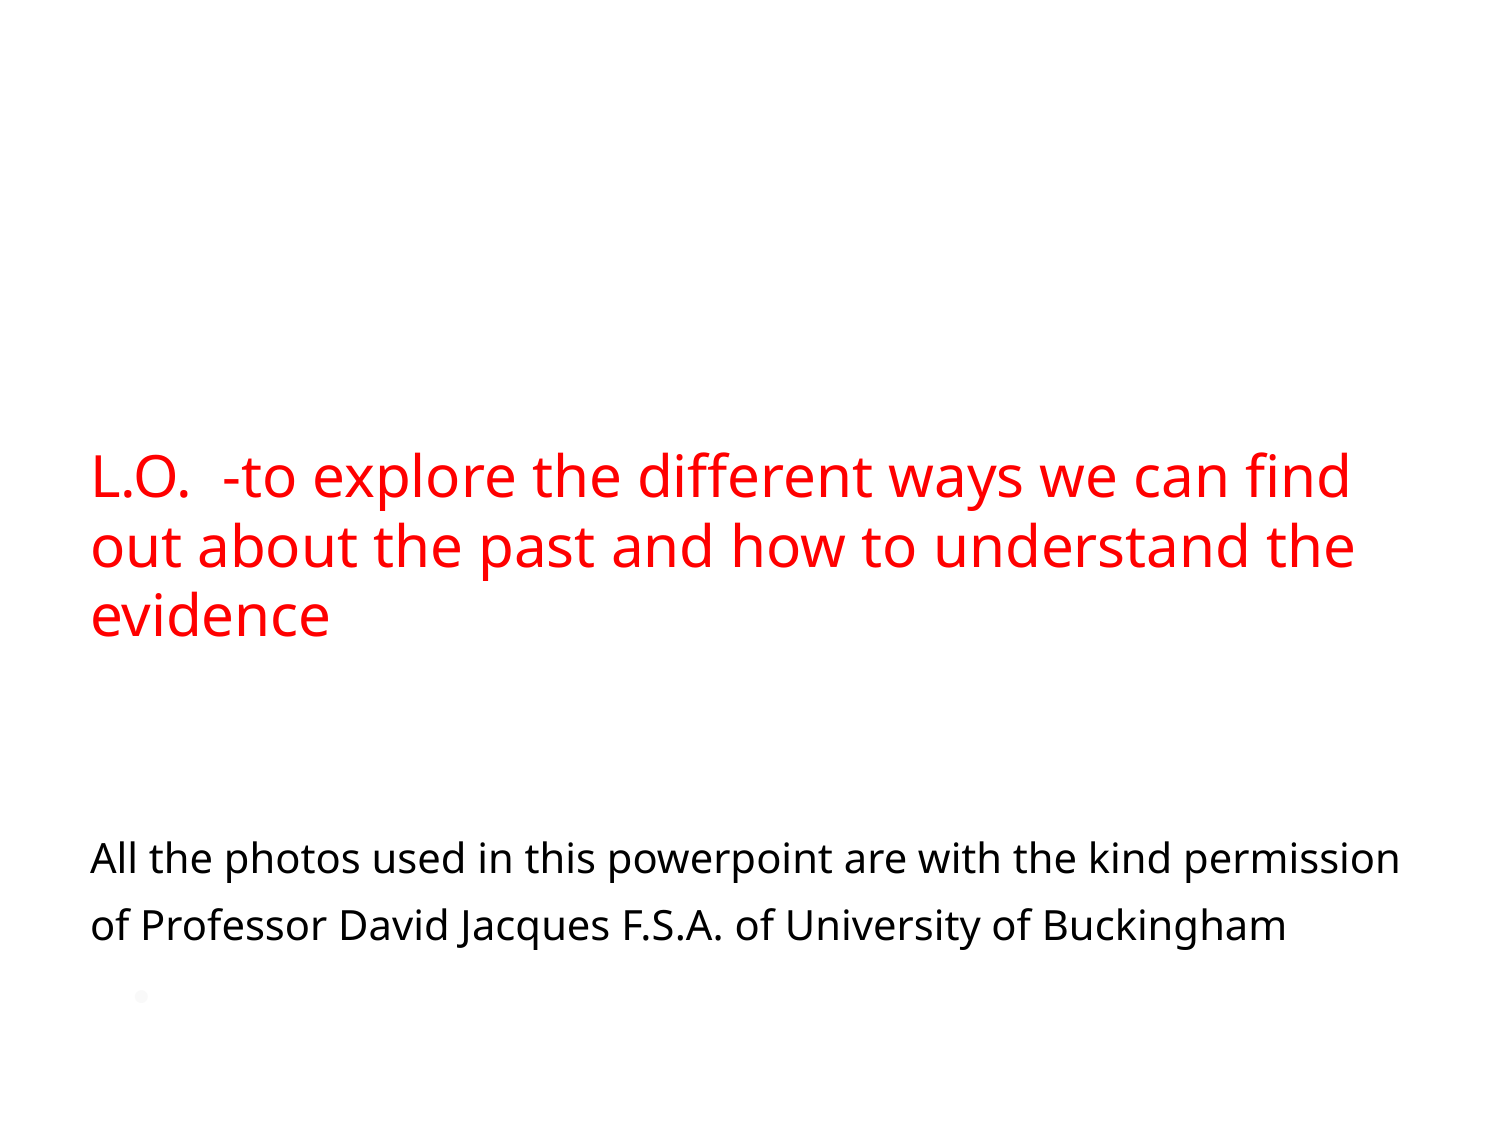

# L.O. -to explore the different ways we can find out about the past and how to understand the evidence
All the photos used in this powerpoint are with the kind permission of Professor David Jacques F.S.A. of University of Buckingham